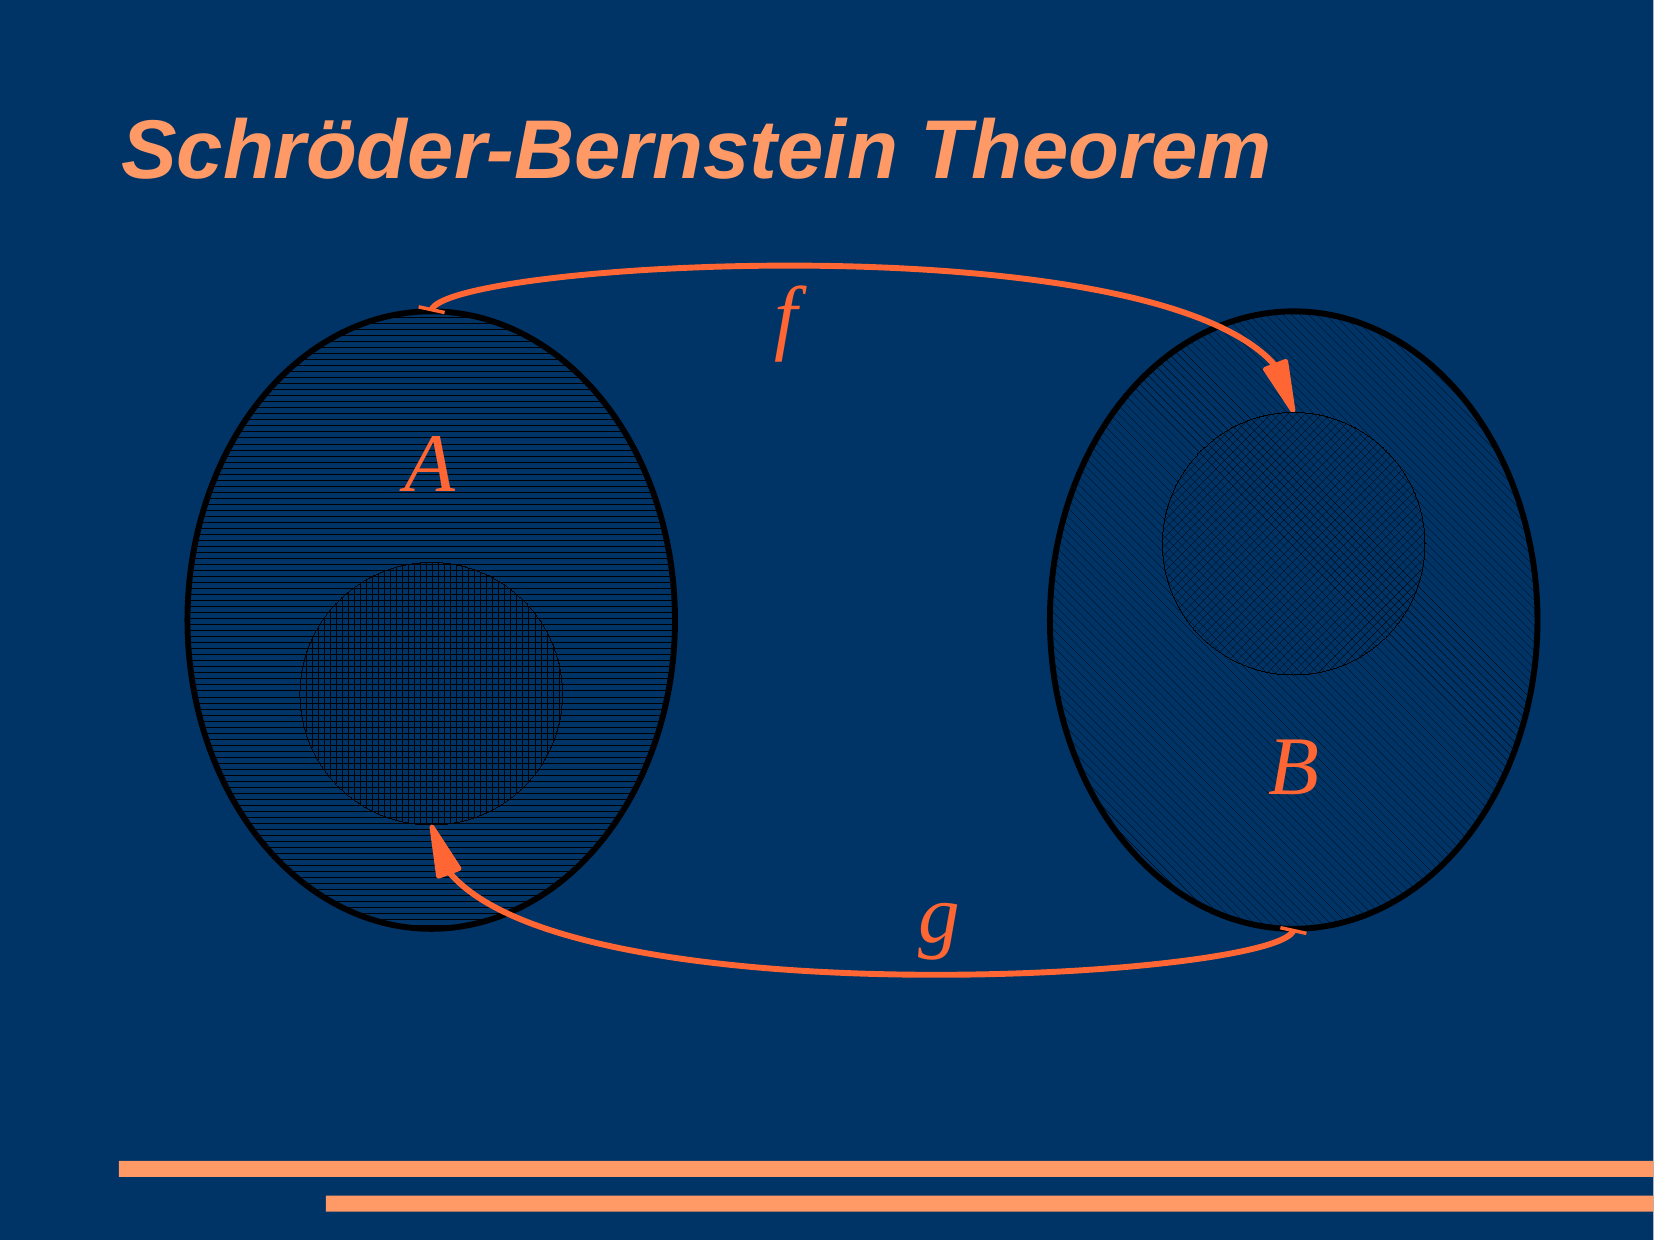

# Schröder-Bernstein Theorem
f
A
B
g